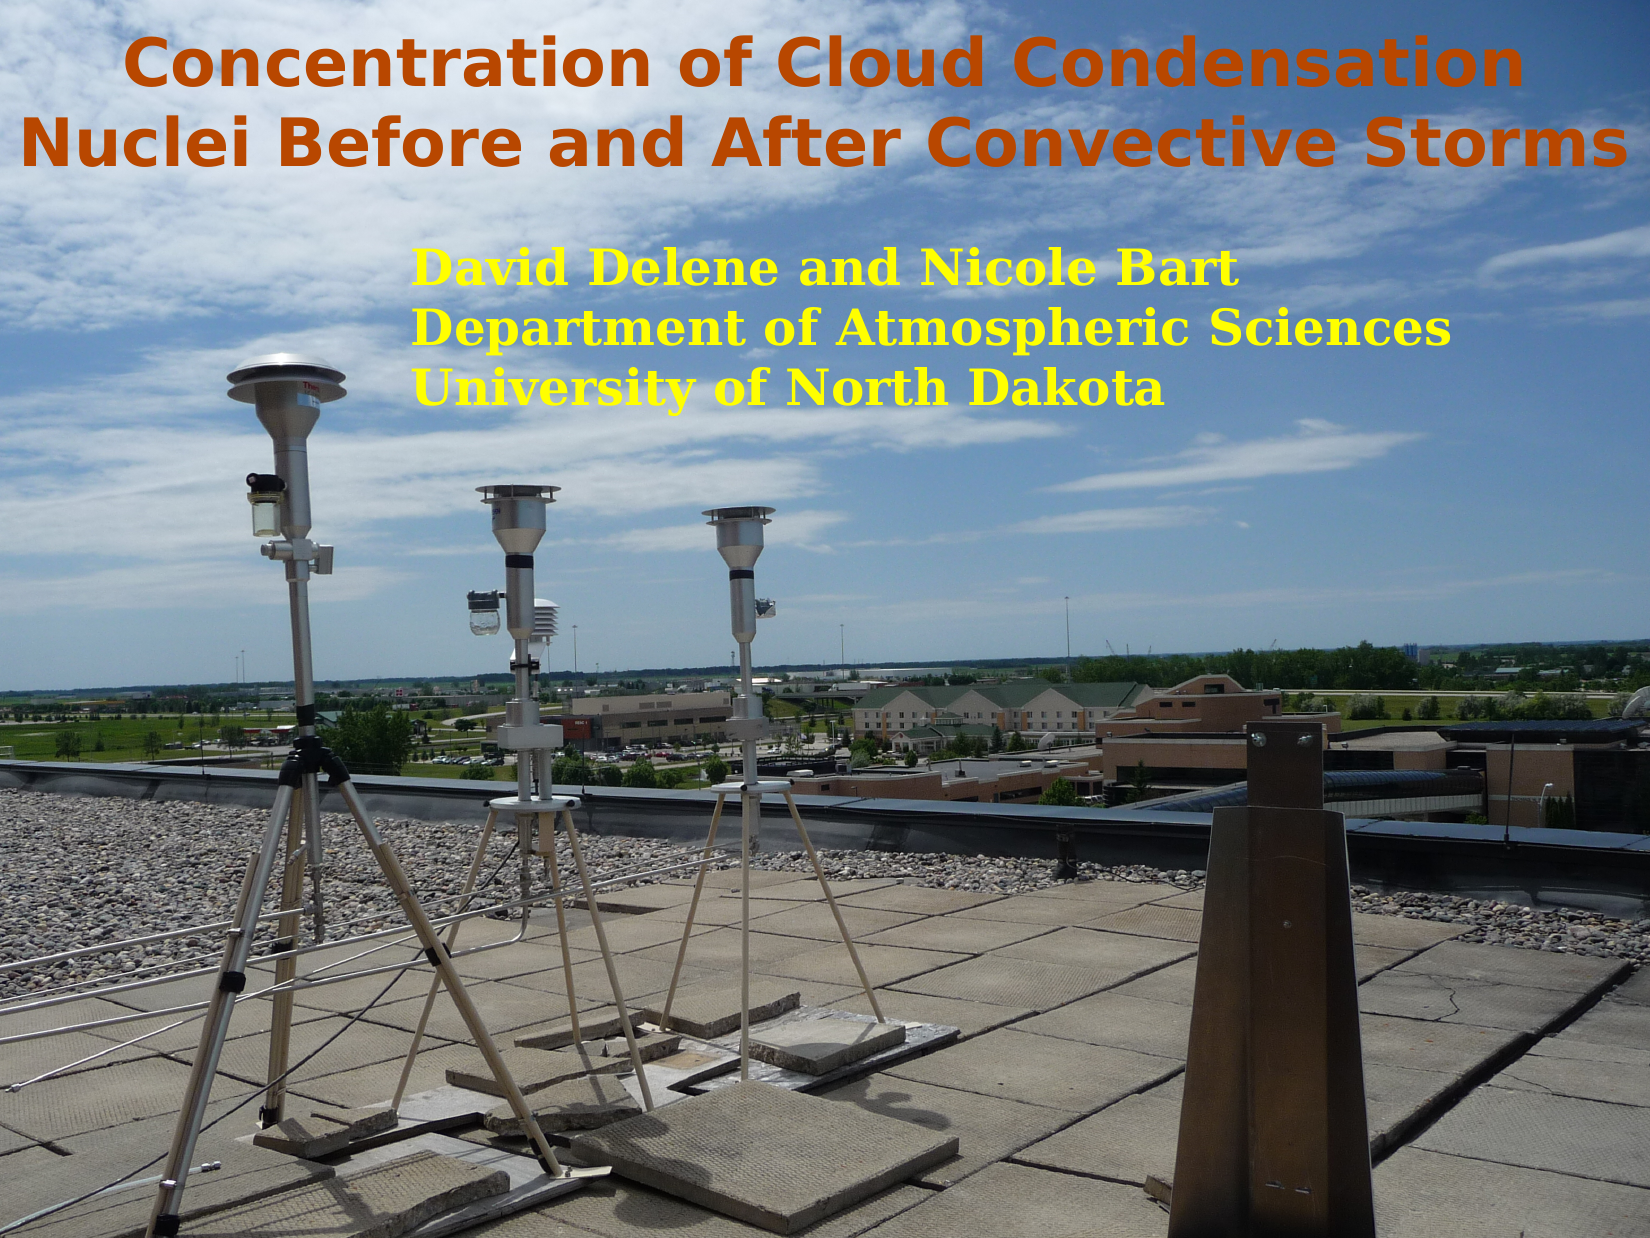

Concentration of Cloud Condensation Nuclei Before and After Convective Storms
David Delene and Nicole Bart
Department of Atmospheric Sciences
University of North Dakota